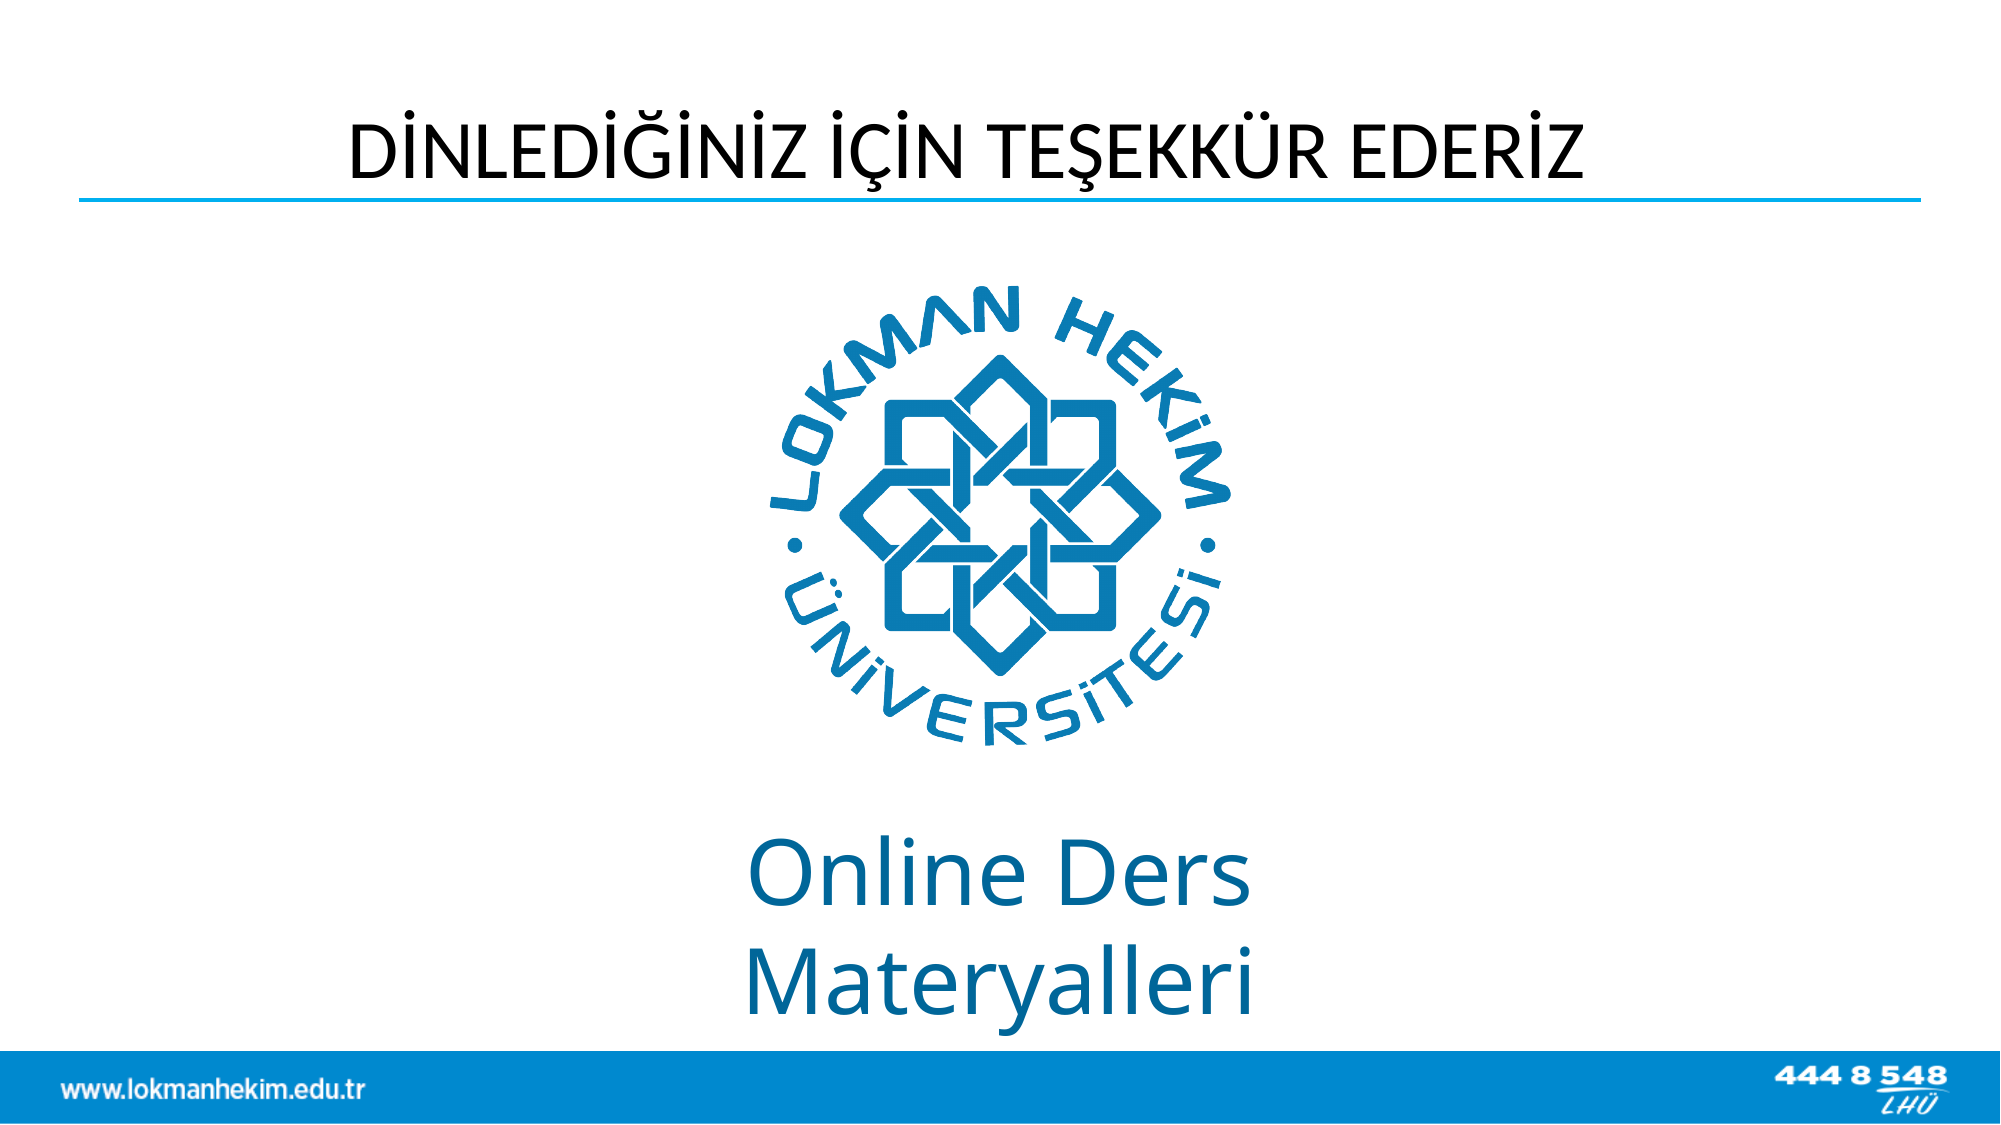

# DİNLEDİĞİNİZ İÇİN TEŞEKKÜR EDERİZ
Online Ders Materyalleri